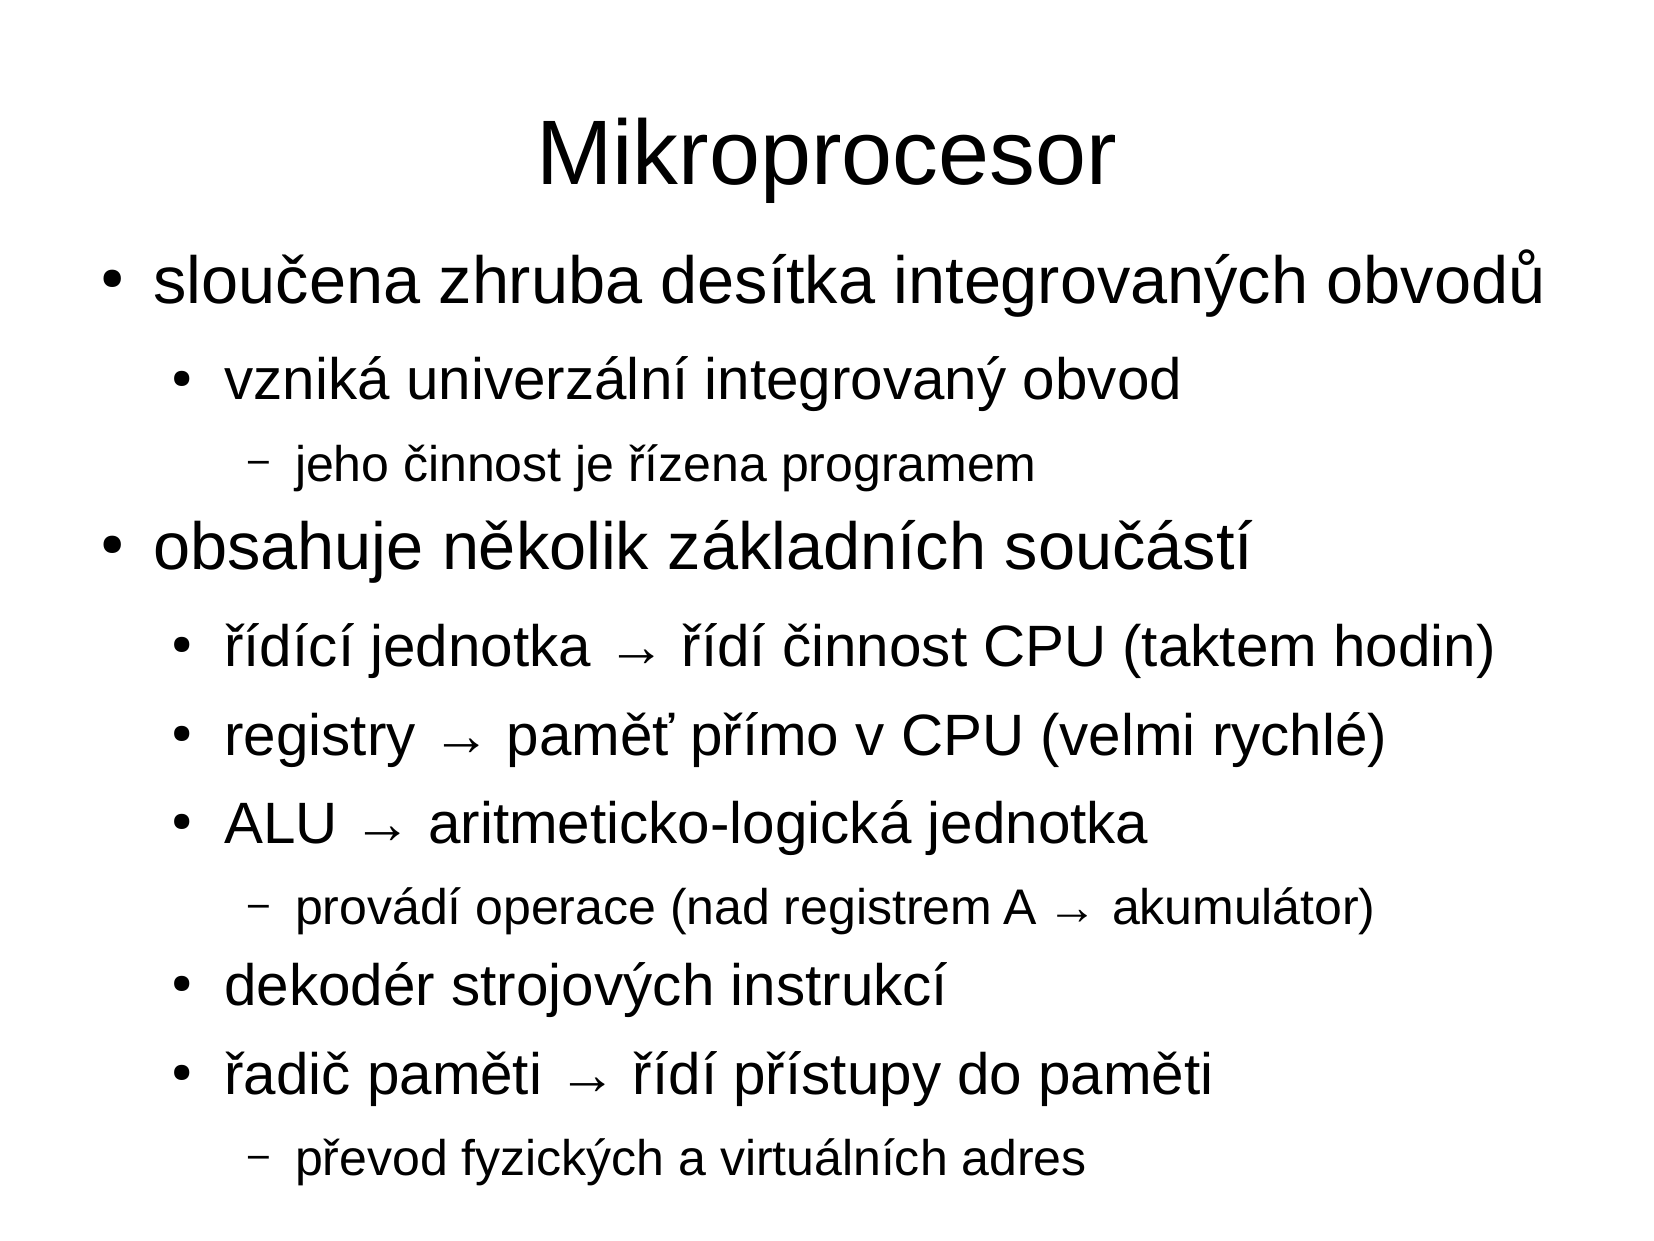

# Mikroprocesor
sloučena zhruba desítka integrovaných obvodů
vzniká univerzální integrovaný obvod
jeho činnost je řízena programem
obsahuje několik základních součástí
řídící jednotka → řídí činnost CPU (taktem hodin)
registry → paměť přímo v CPU (velmi rychlé)
ALU → aritmeticko-logická jednotka
provádí operace (nad registrem A → akumulátor)
dekodér strojových instrukcí
řadič paměti → řídí přístupy do paměti
převod fyzických a virtuálních adres